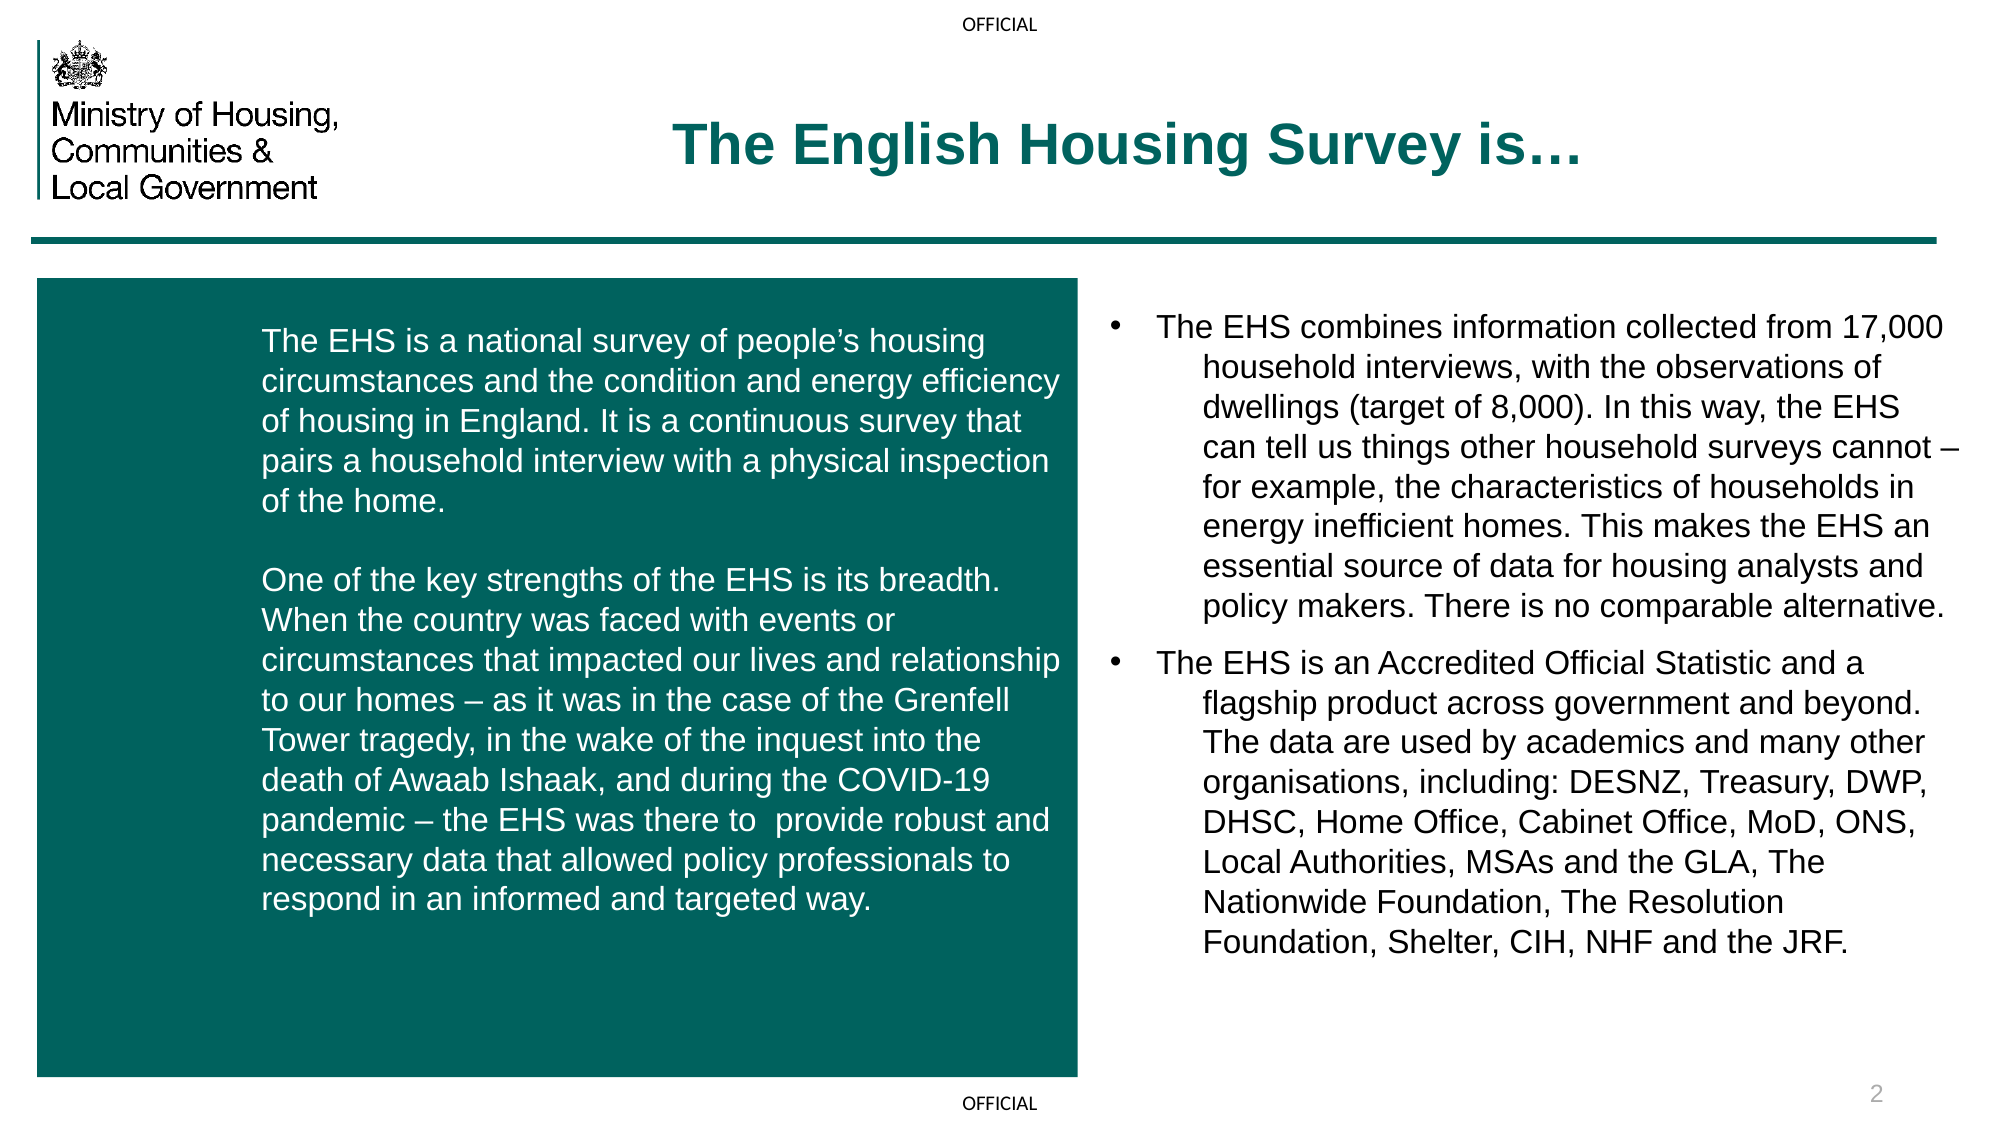

The English Housing Survey is…
The EHS is a national survey of people’s housing circumstances and the condition and energy efficiency of housing in England. It is a continuous survey that pairs a household interview with a physical inspection of the home.
One of the key strengths of the EHS is its breadth. When the country was faced with events or circumstances that impacted our lives and relationship to our homes – as it was in the case of the Grenfell Tower tragedy, in the wake of the inquest into the death of Awaab Ishaak, and during the COVID-19 pandemic – the EHS was there to provide robust and necessary data that allowed policy professionals to respond in an informed and targeted way.
# The EHS combines information collected from 17,000 household interviews, with the observations of dwellings (target of 8,000). In this way, the EHS can tell us things other household surveys cannot – for example, the characteristics of households in energy inefficient homes. This makes the EHS an essential source of data for housing analysts and policy makers. There is no comparable alternative.
The EHS is an Accredited Official Statistic and a flagship product across government and beyond. The data are used by academics and many other organisations, including: DESNZ, Treasury, DWP, DHSC, Home Office, Cabinet Office, MoD, ONS, Local Authorities, MSAs and the GLA, The Nationwide Foundation, The Resolution Foundation, Shelter, CIH, NHF and the JRF.